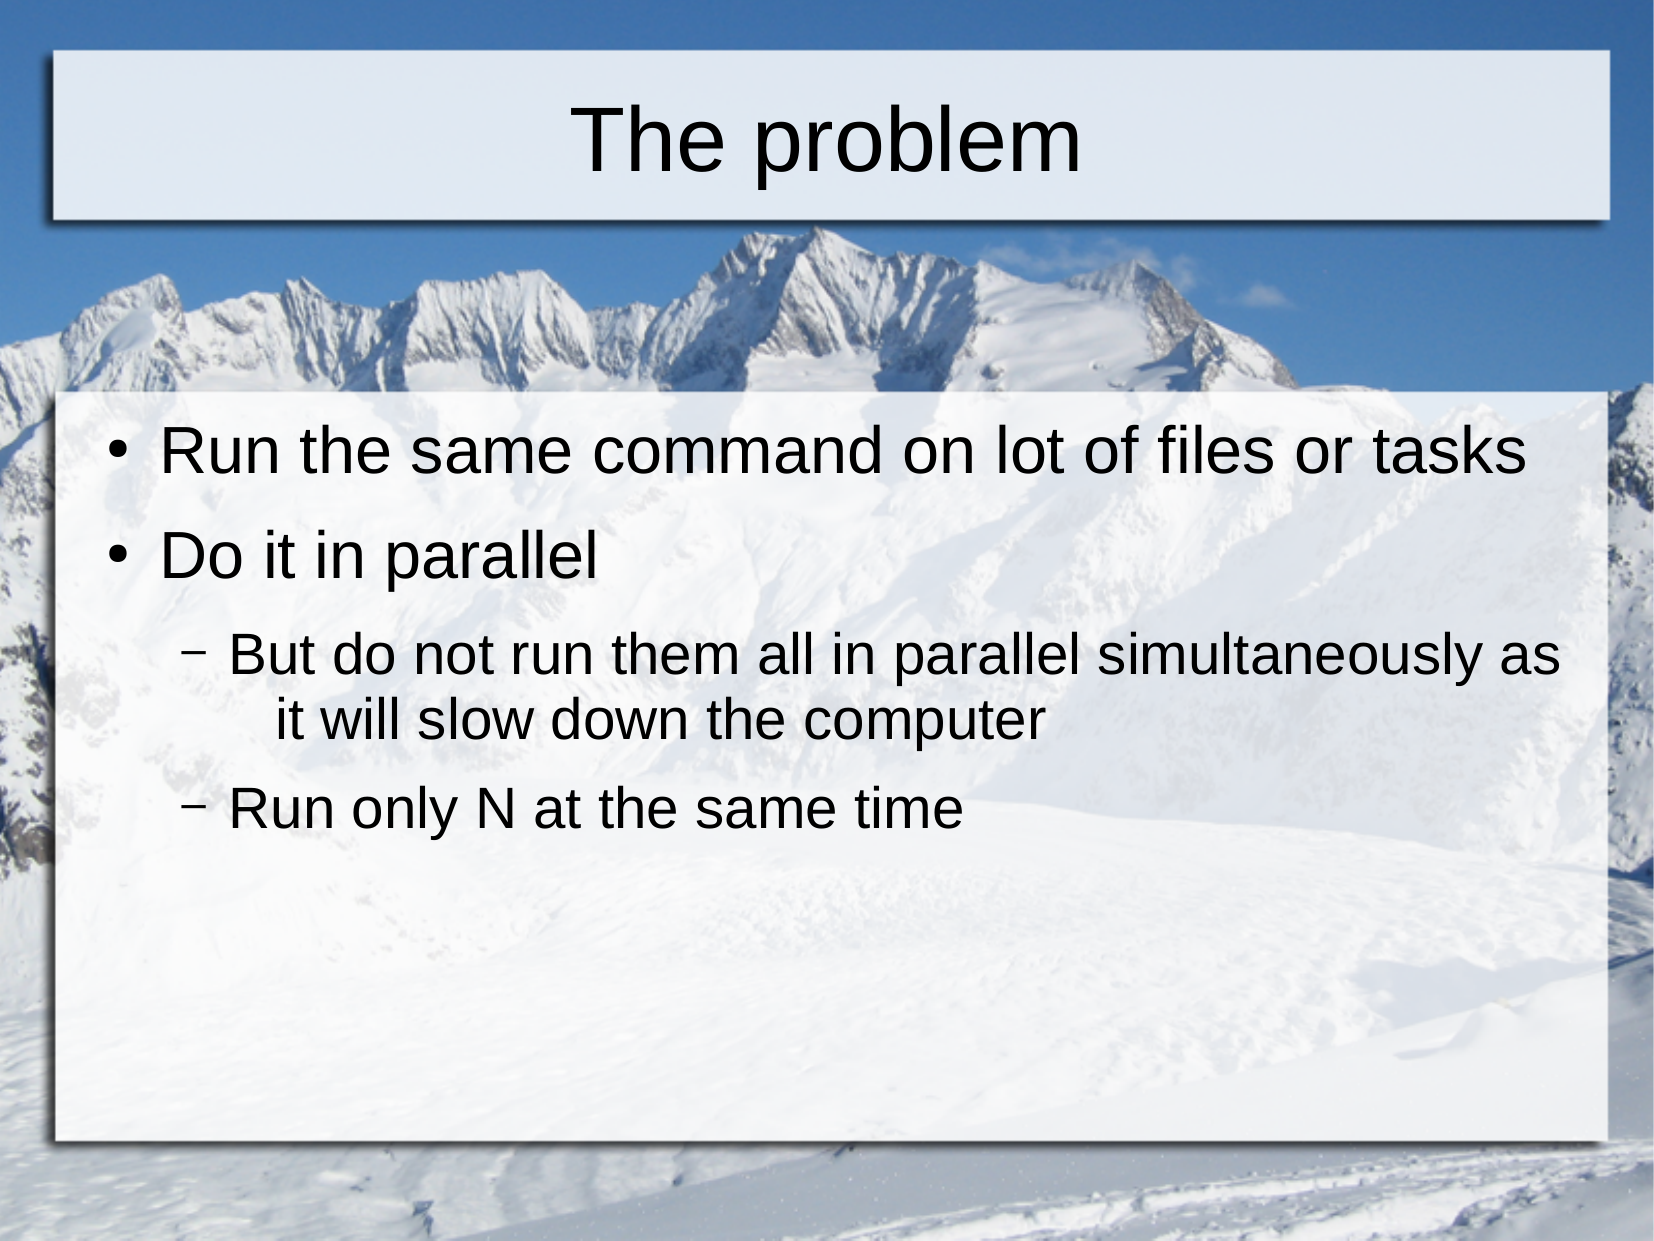

# The problem
Run the same command on lot of files or tasks
Do it in parallel
But do not run them all in parallel simultaneously as it will slow down the computer
Run only N at the same time